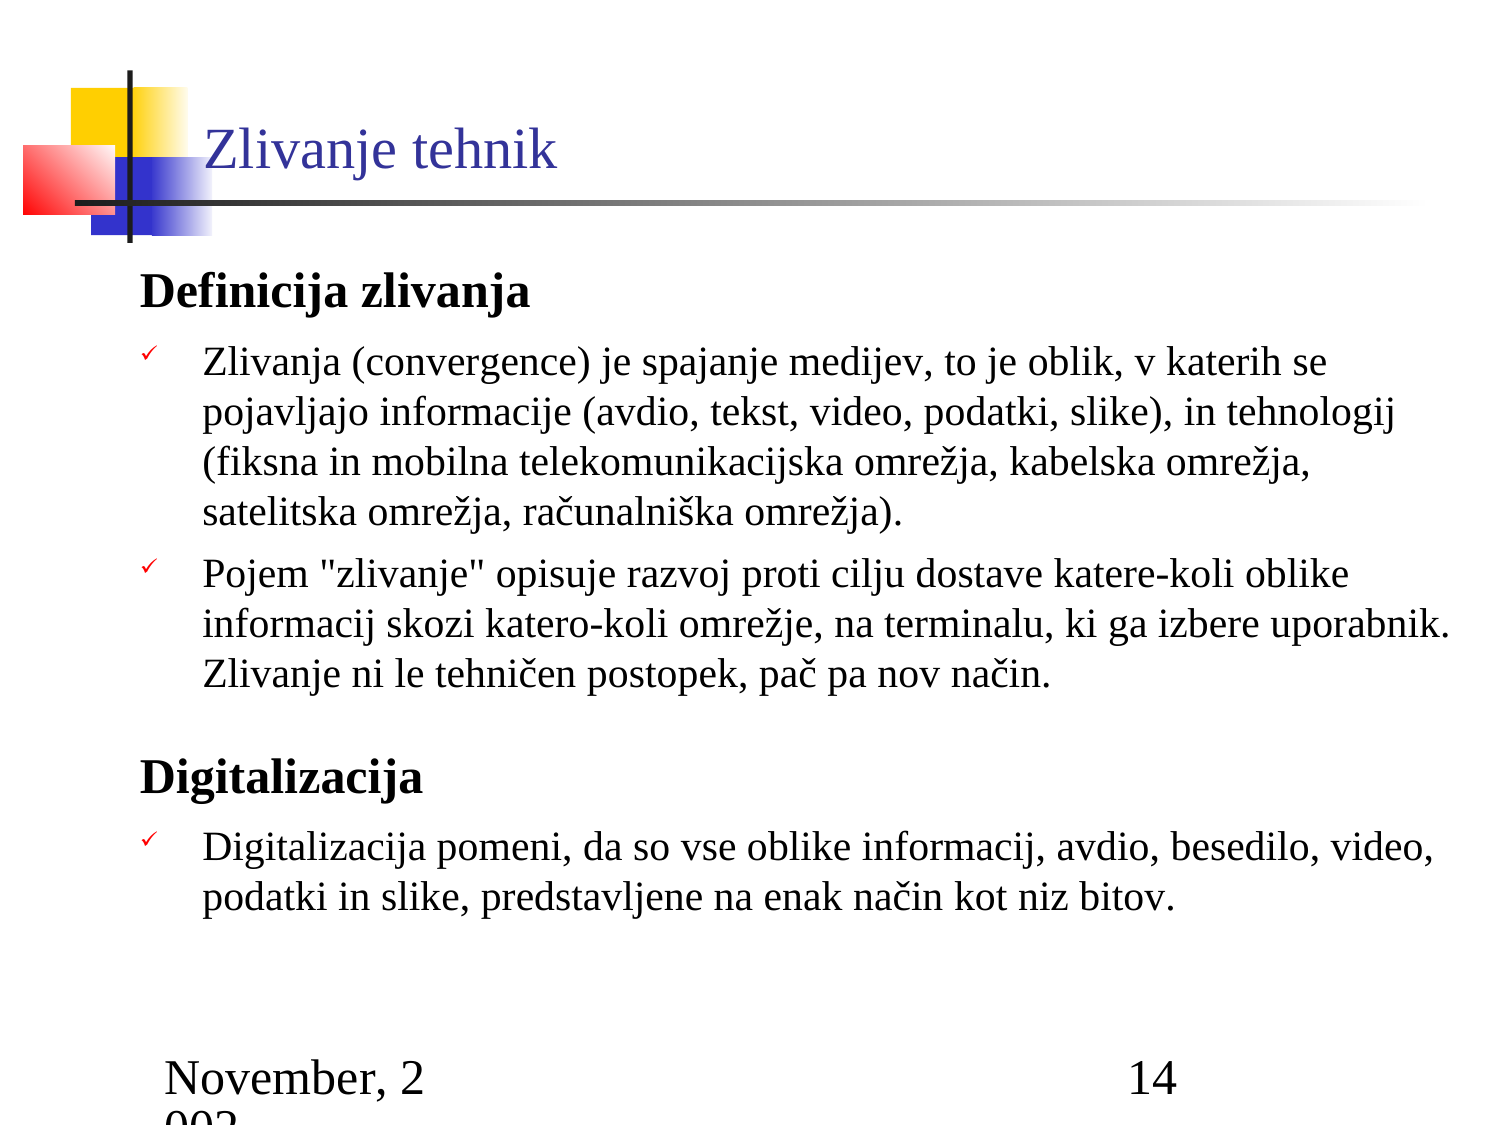

# Zlivanje tehnik
	Definicija zlivanja
Zlivanja (convergence) je spajanje medijev, to je oblik, v katerih se pojavljajo informacije (avdio, tekst, video, podatki, slike), in tehnologij (fiksna in mobilna telekomunikacijska omrežja, kabelska omrežja, satelitska omrežja, računalniška omrežja).
Pojem "zlivanje" opisuje razvoj proti cilju dostave katere-koli oblike informacij skozi katero-koli omrežje, na terminalu, ki ga izbere uporabnik. Zlivanje ni le tehničen postopek, pač pa nov način.
	Digitalizacija
Digitalizacija pomeni, da so vse oblike informacij, avdio, besedilo, video, podatki in slike, predstavljene na enak način kot niz bitov.
November, 2002
TR
14